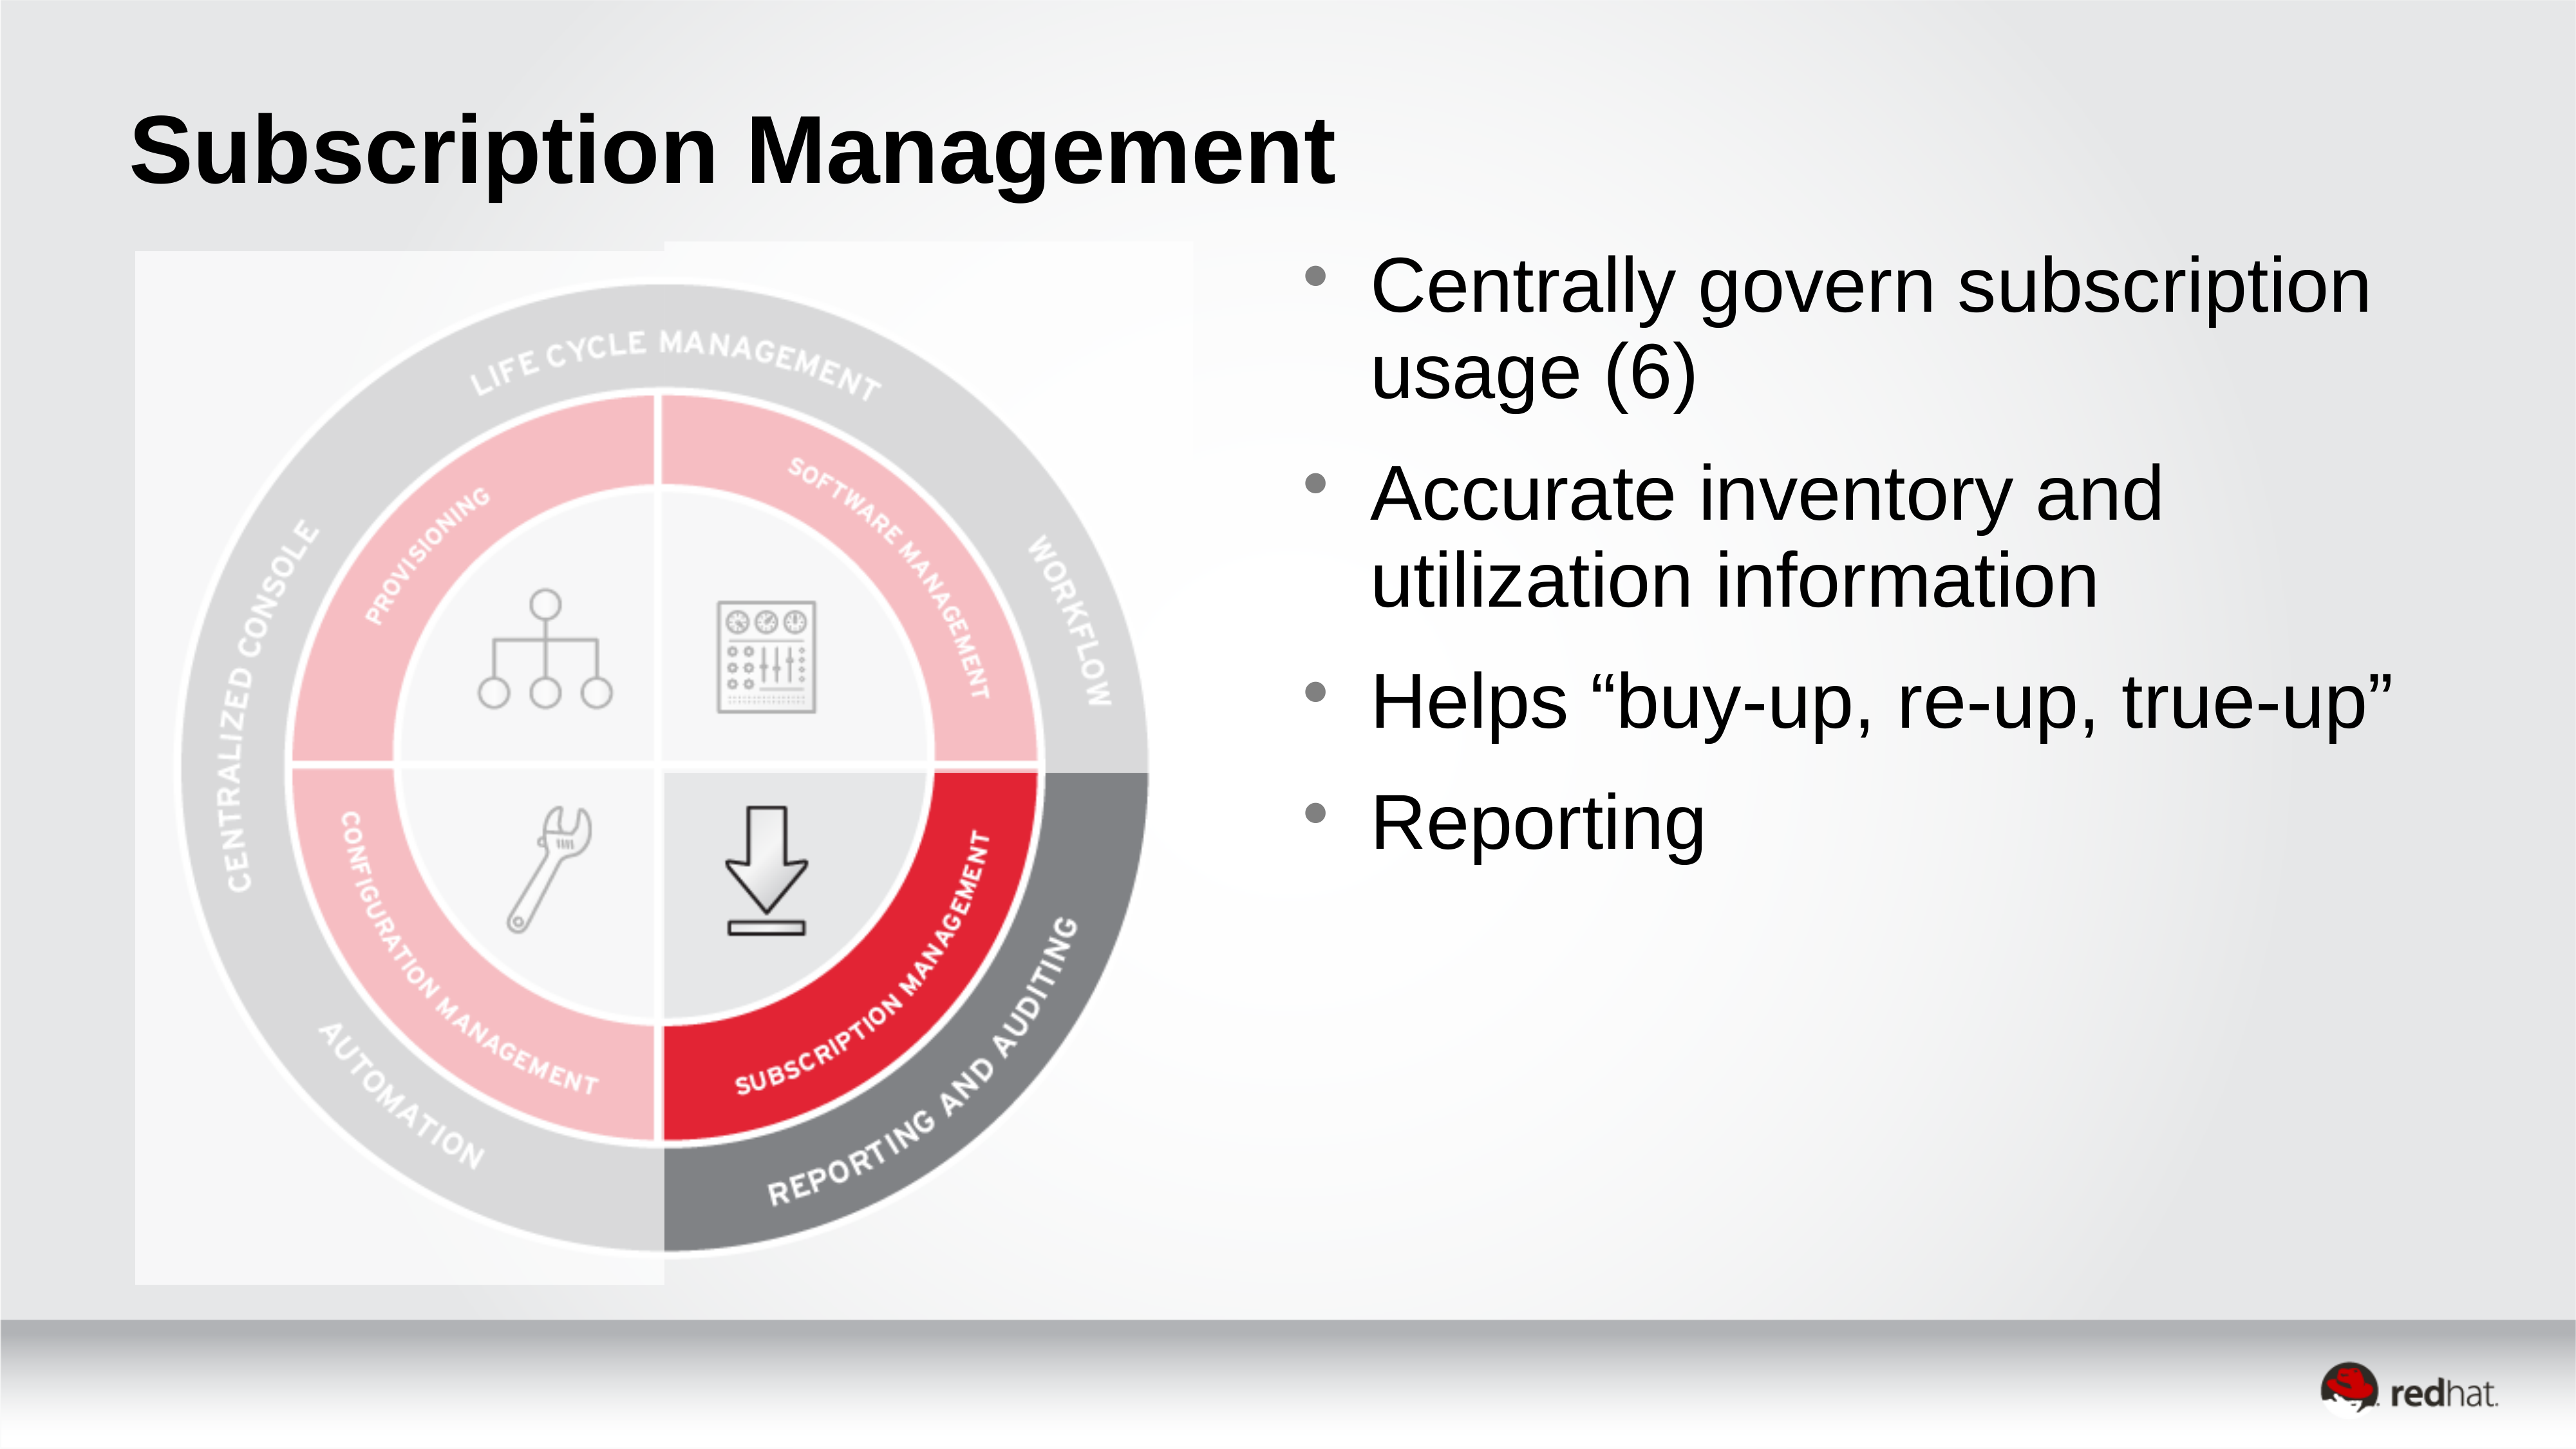

# Subscription Management
Centrally govern subscription usage (6)
Accurate inventory and utilization information
Helps “buy-up, re-up, true-up”
Reporting